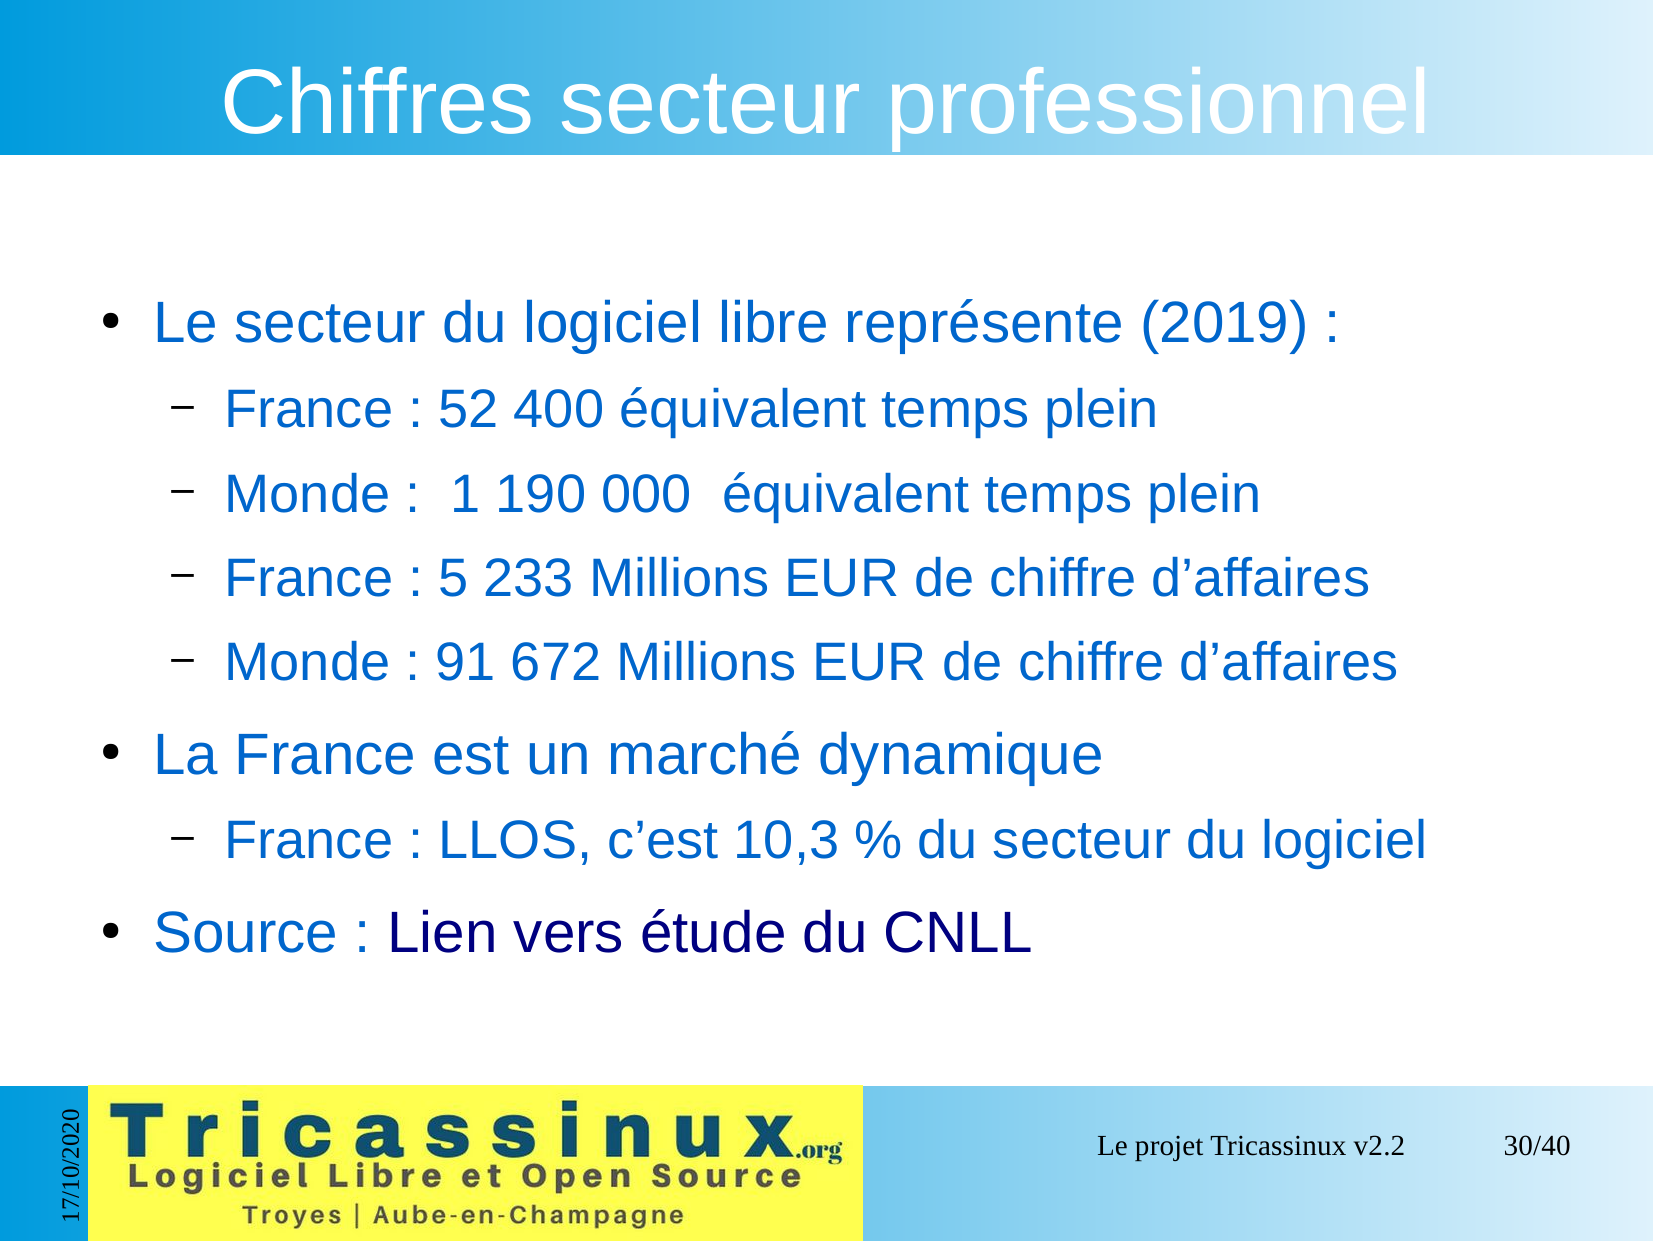

# Chiffres secteur professionnel
Le secteur du logiciel libre représente (2019) :
France : 52 400 équivalent temps plein
Monde : 1 190 000 équivalent temps plein
France : 5 233 Millions EUR de chiffre d’affaires
Monde : 91 672 Millions EUR de chiffre d’affaires
La France est un marché dynamique
France : LLOS, c’est 10,3 % du secteur du logiciel
Source : Lien vers étude du CNLL
17/10/2020
30